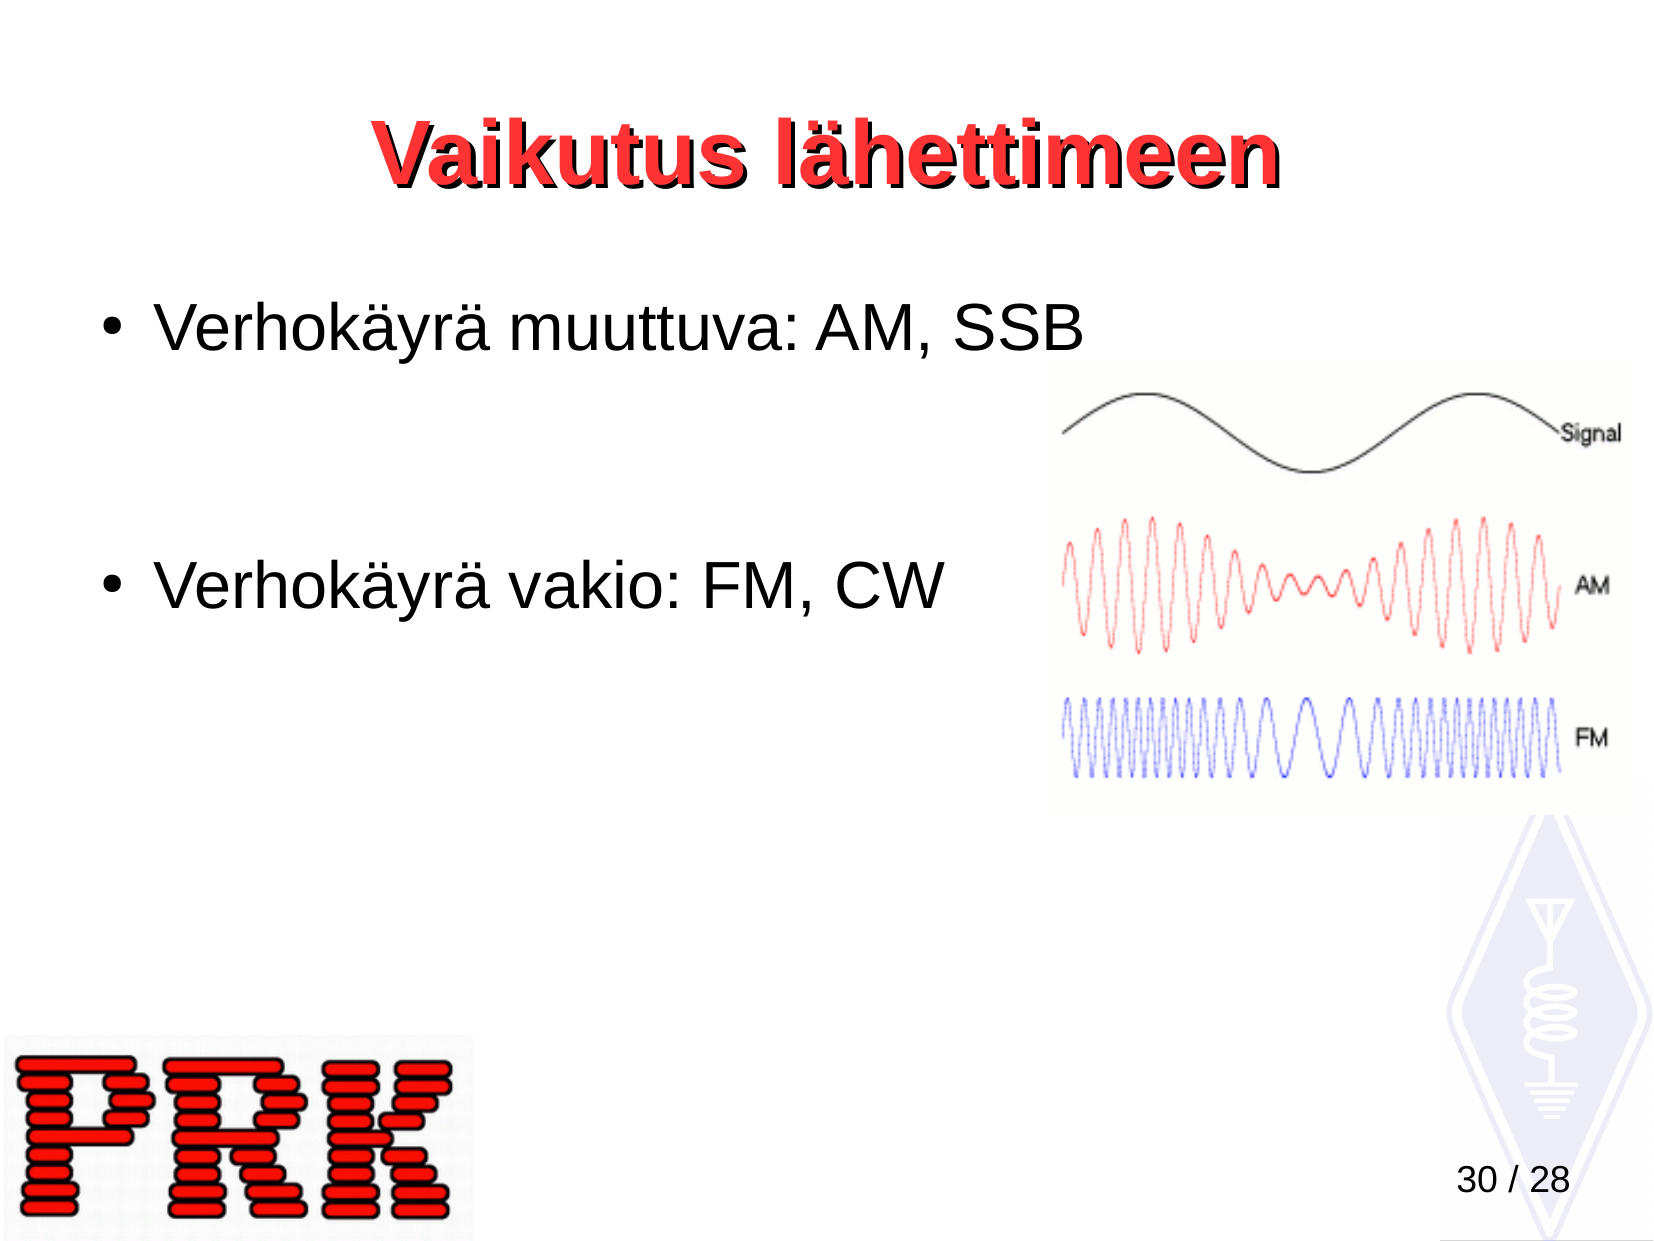

# Vaikutus lähettimeen
Verhokäyrä muuttuva: AM, SSB
Verhokäyrä vakio: FM, CW
30